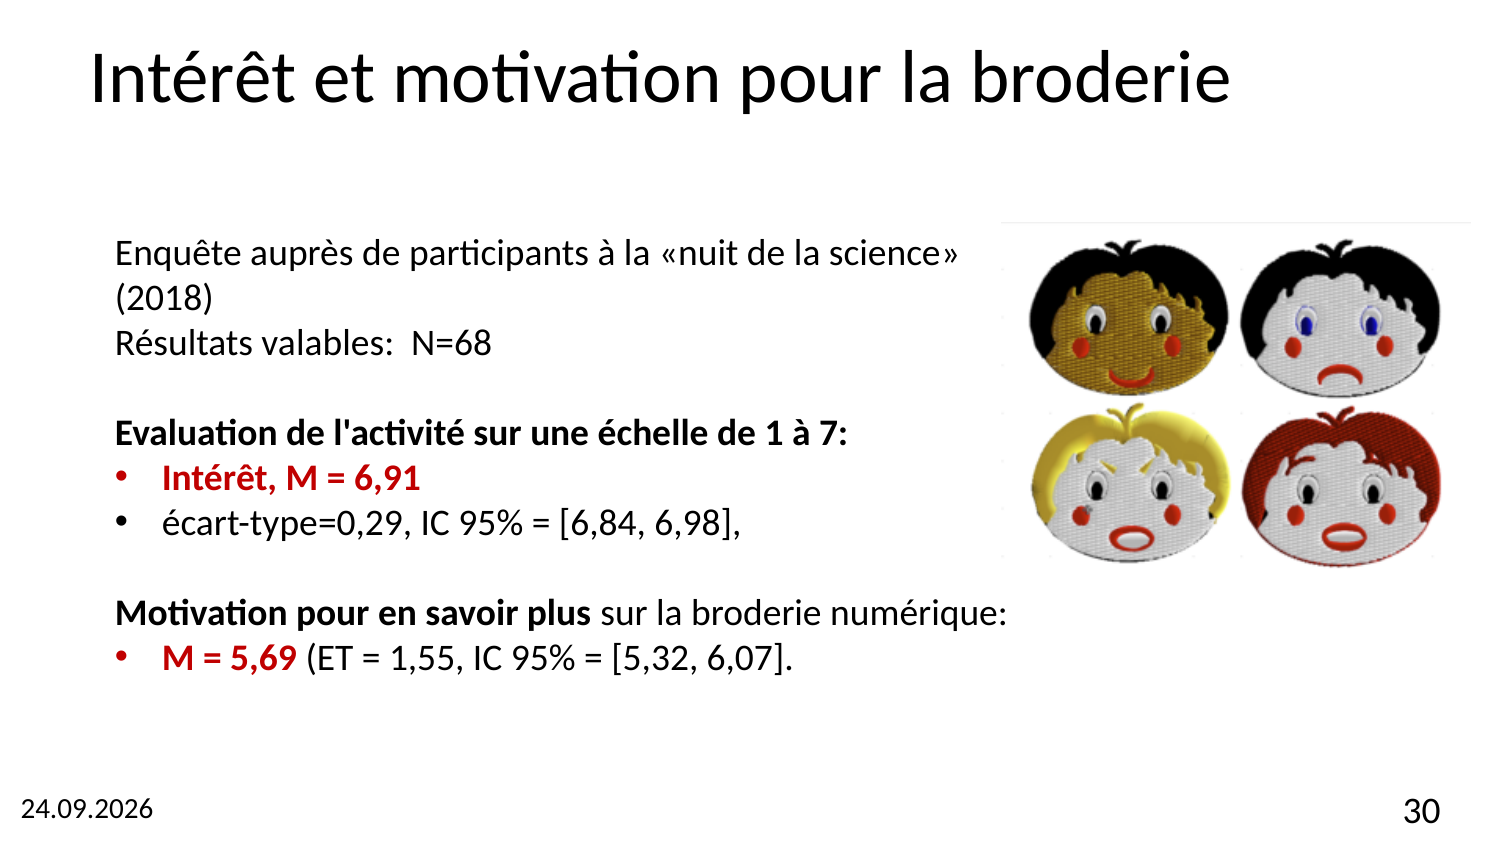

# Intérêt et motivation pour la broderie
Enquête auprès de participants à la «nuit de la science» (2018)
Résultats valables: N=68
Evaluation de l'activité sur une échelle de 1 à 7:
Intérêt, M = 6,91
écart-type=0,29, IC 95% = [6,84, 6,98],
Motivation pour en savoir plus sur la broderie numérique:
M = 5,69 (ET = 1,55, IC 95% = [5,32, 6,07].